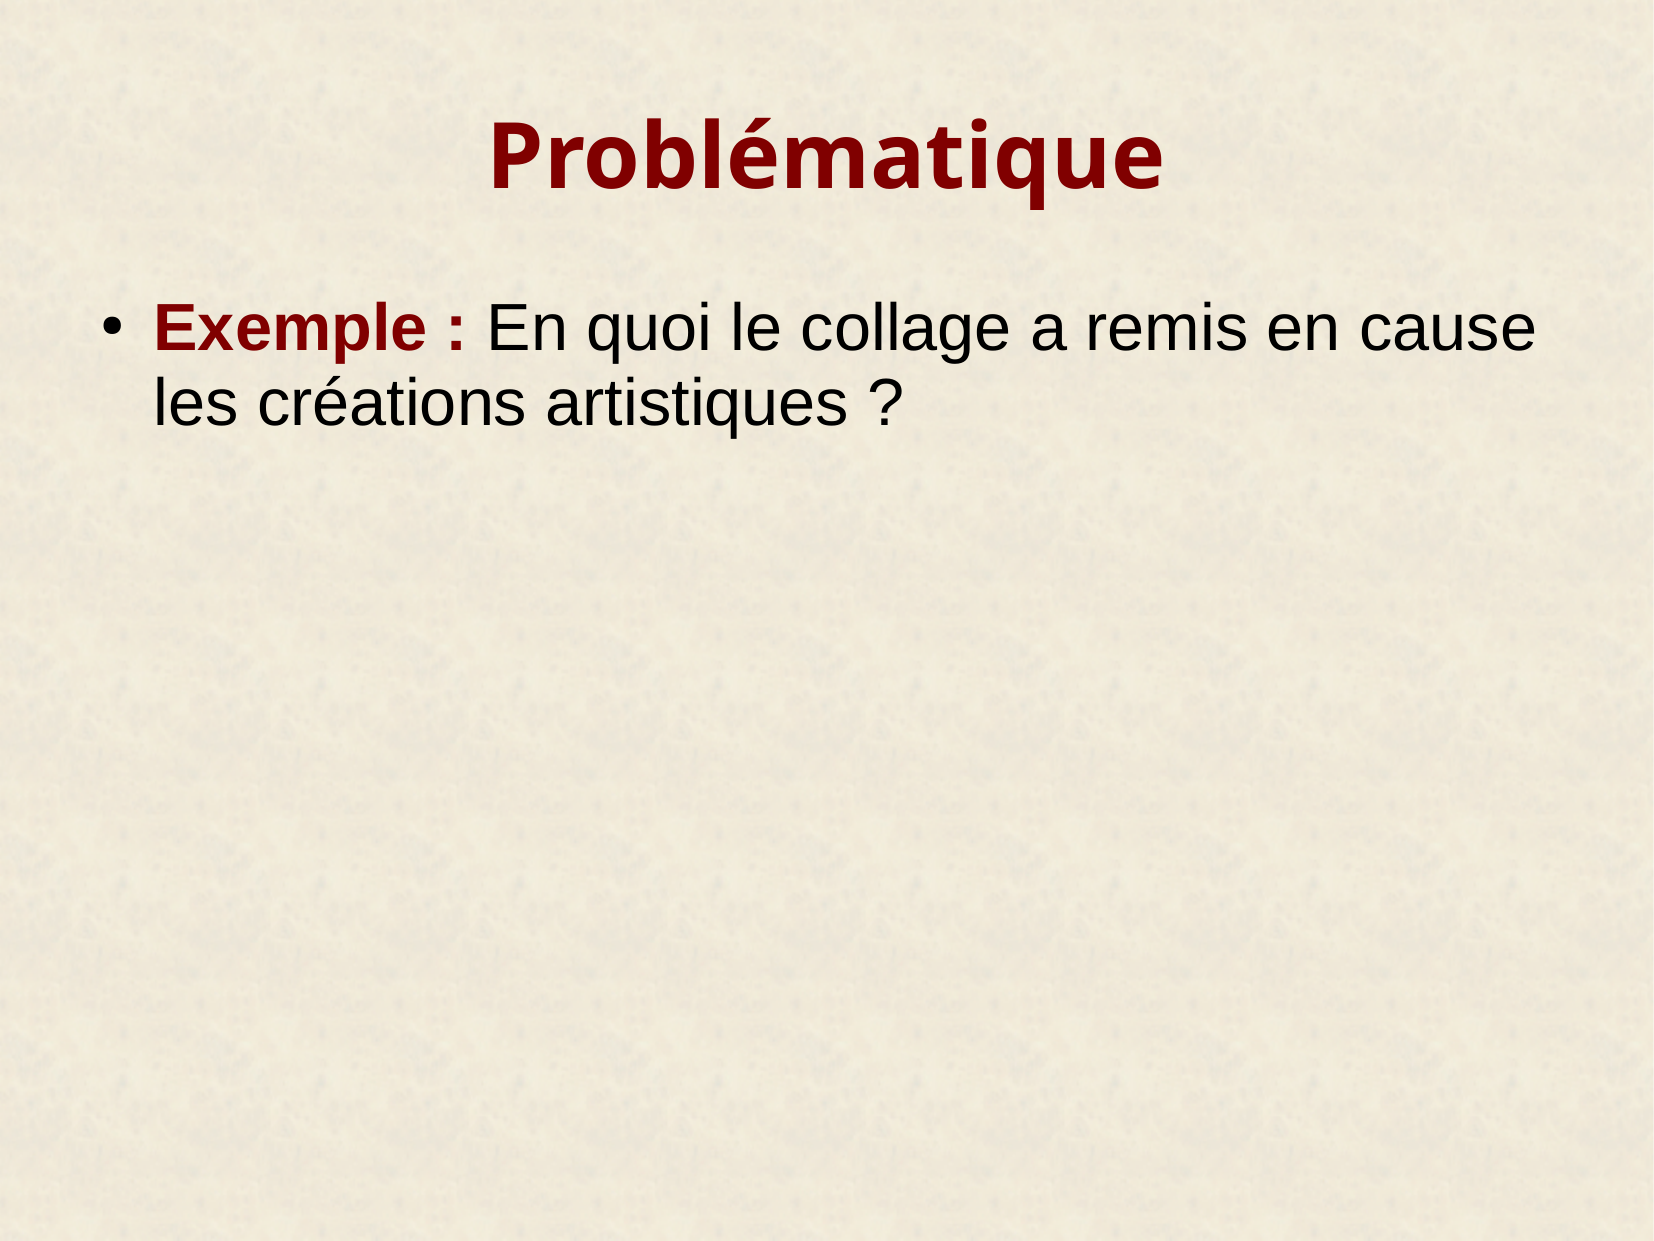

# Problématique
Exemple : En quoi le collage a remis en cause les créations artistiques ?